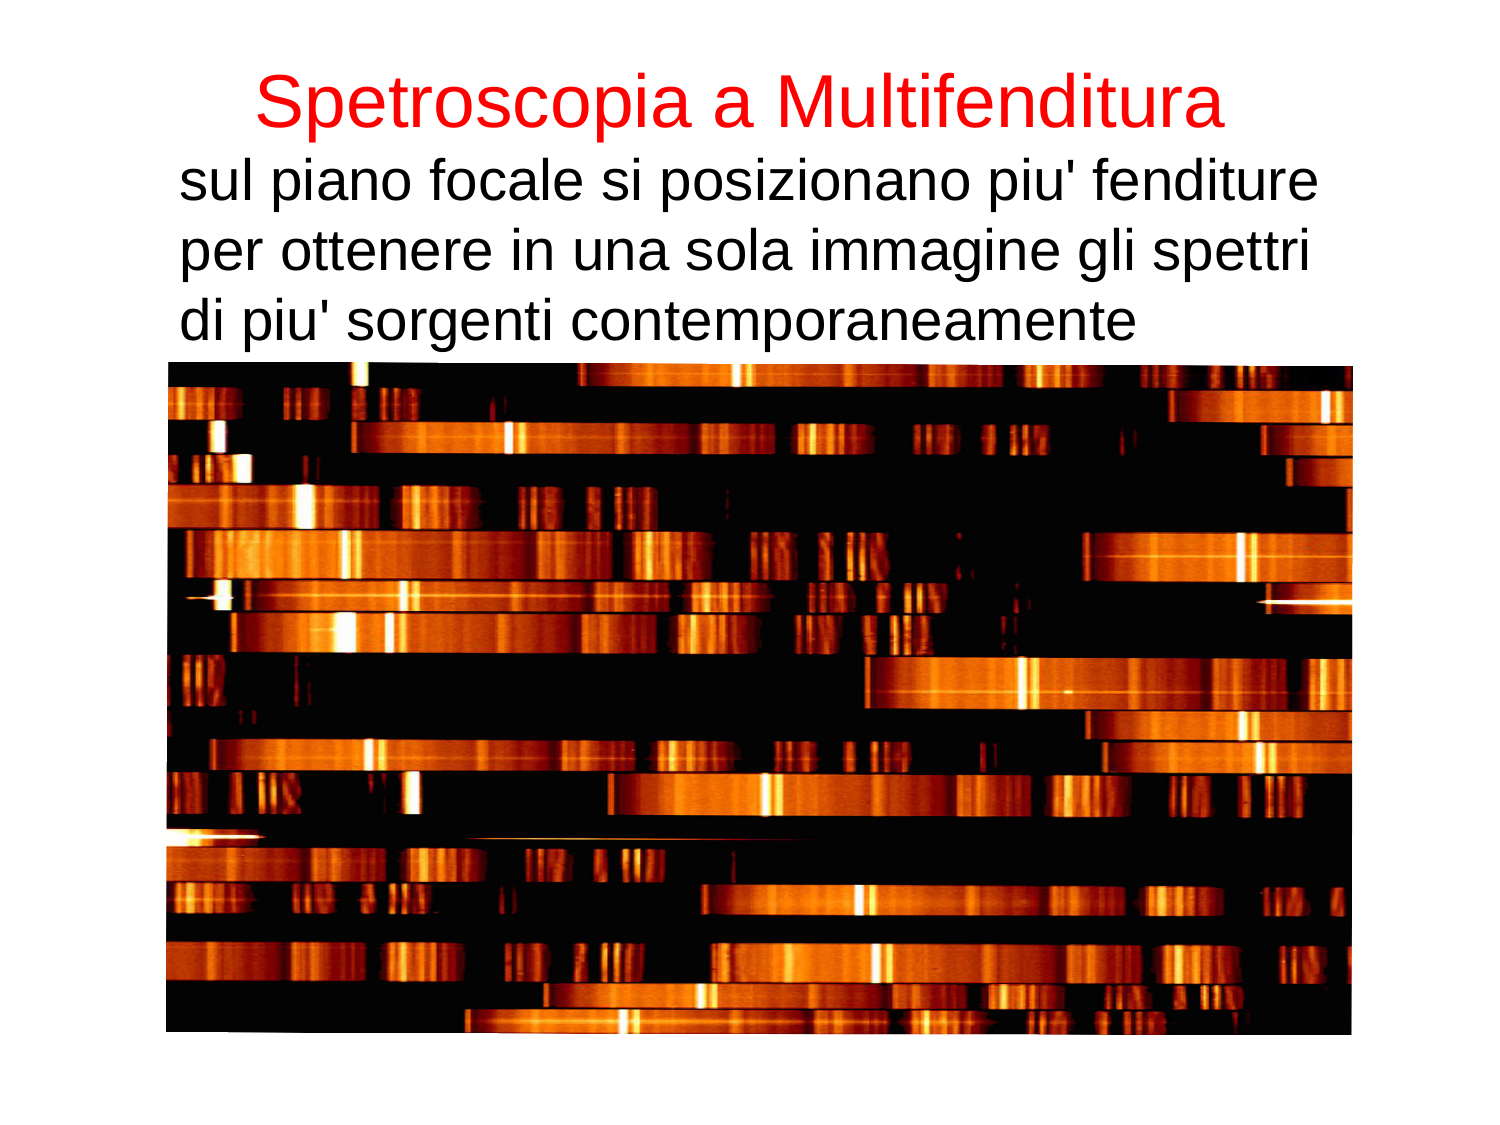

Spetroscopia a Multifenditura
sul piano focale si posizionano piu' fenditure per ottenere in una sola immagine gli spettri di piu' sorgenti contemporaneamente